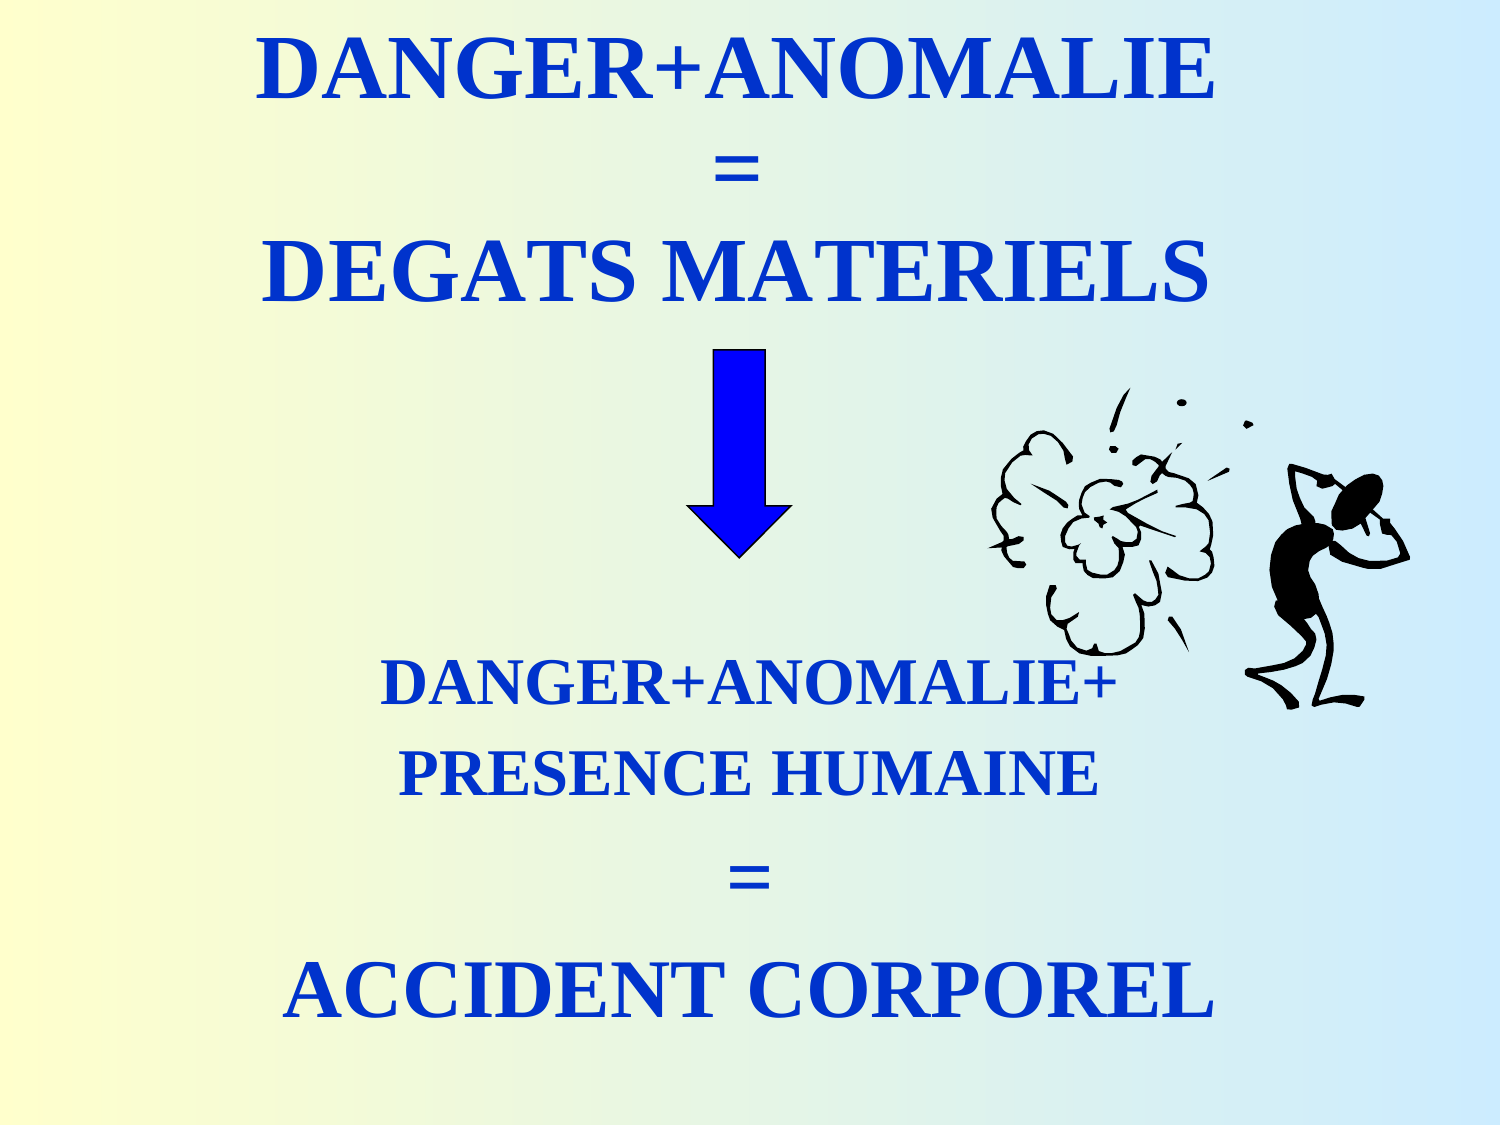

# DANGER+ANOMALIE = DEGATS MATERIELS
DANGER+ANOMALIE+
PRESENCE HUMAINE
=
ACCIDENT CORPOREL